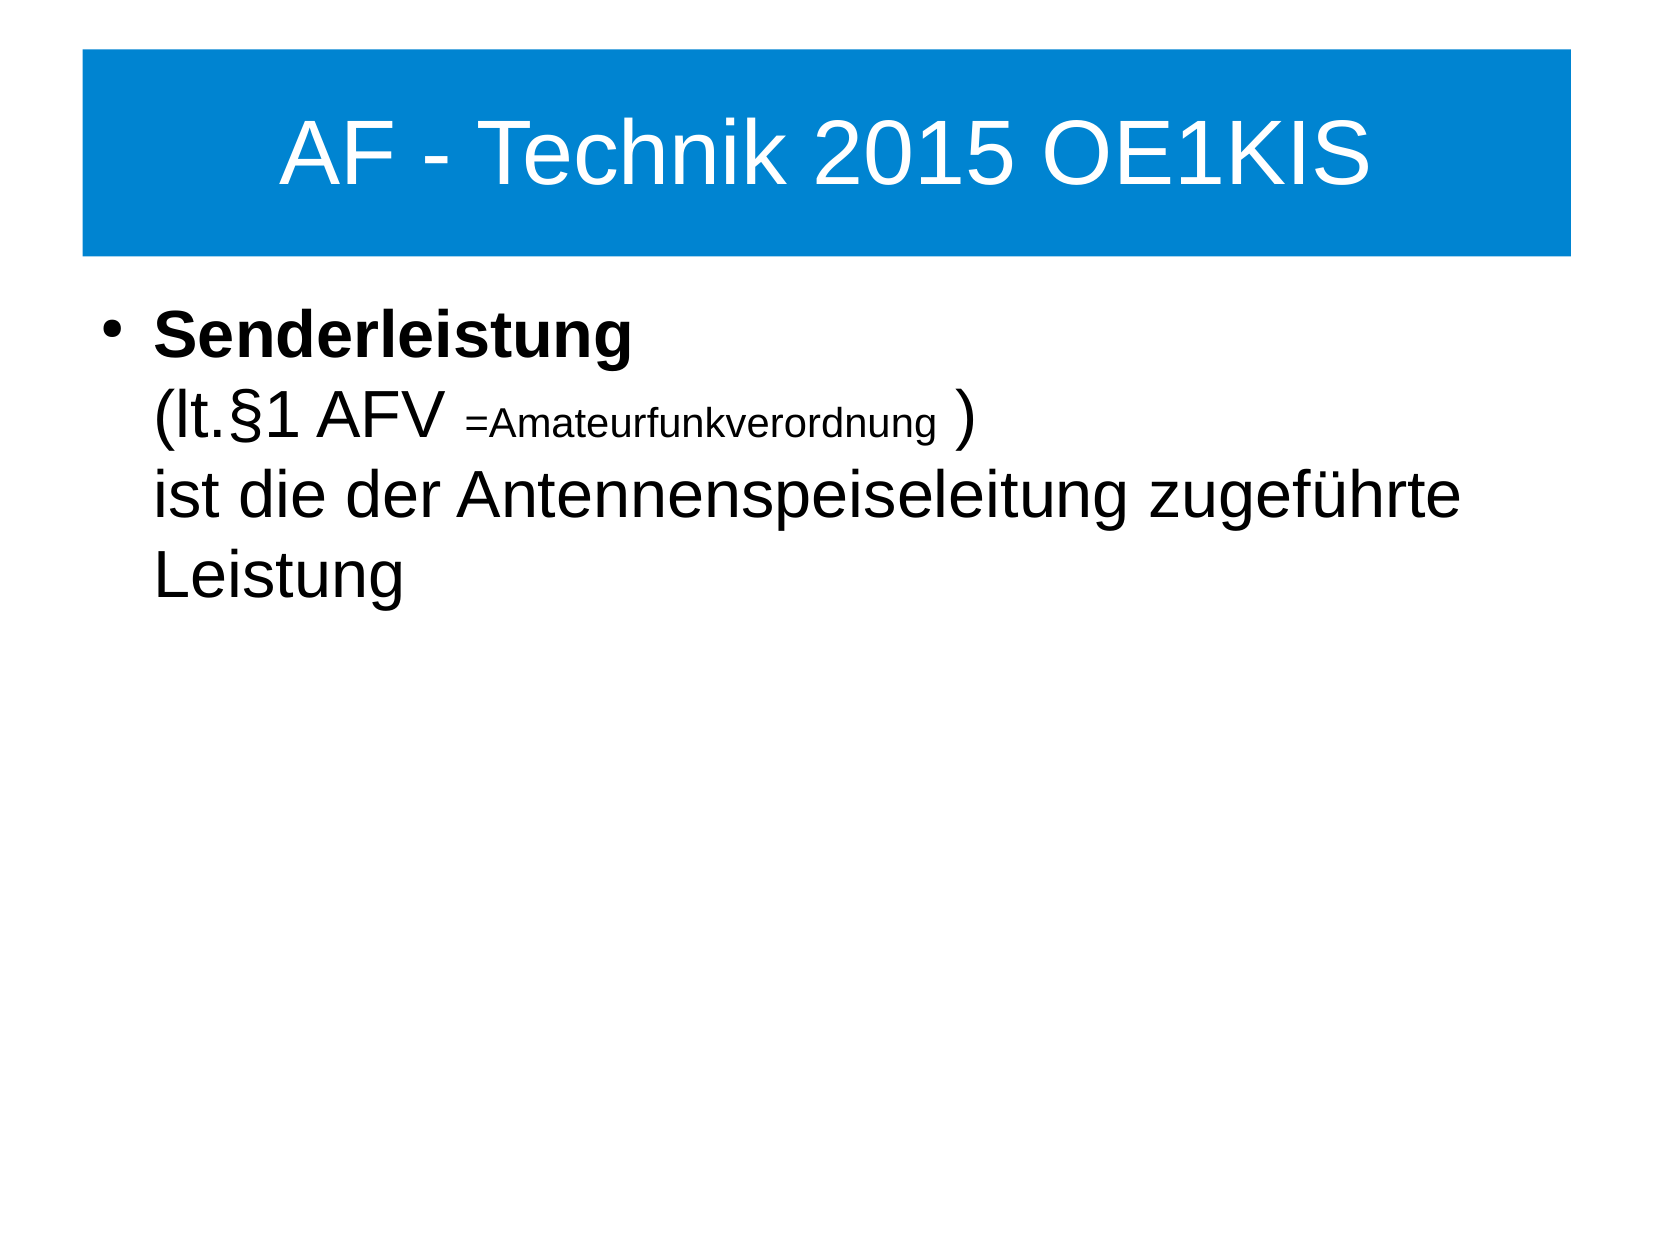

# AF - Technik 2015 OE1KIS
Senderleistung
(lt.§1 AFV =Amateurfunkverordnung )
ist die der Antennenspeiseleitung zugeführte Leistung